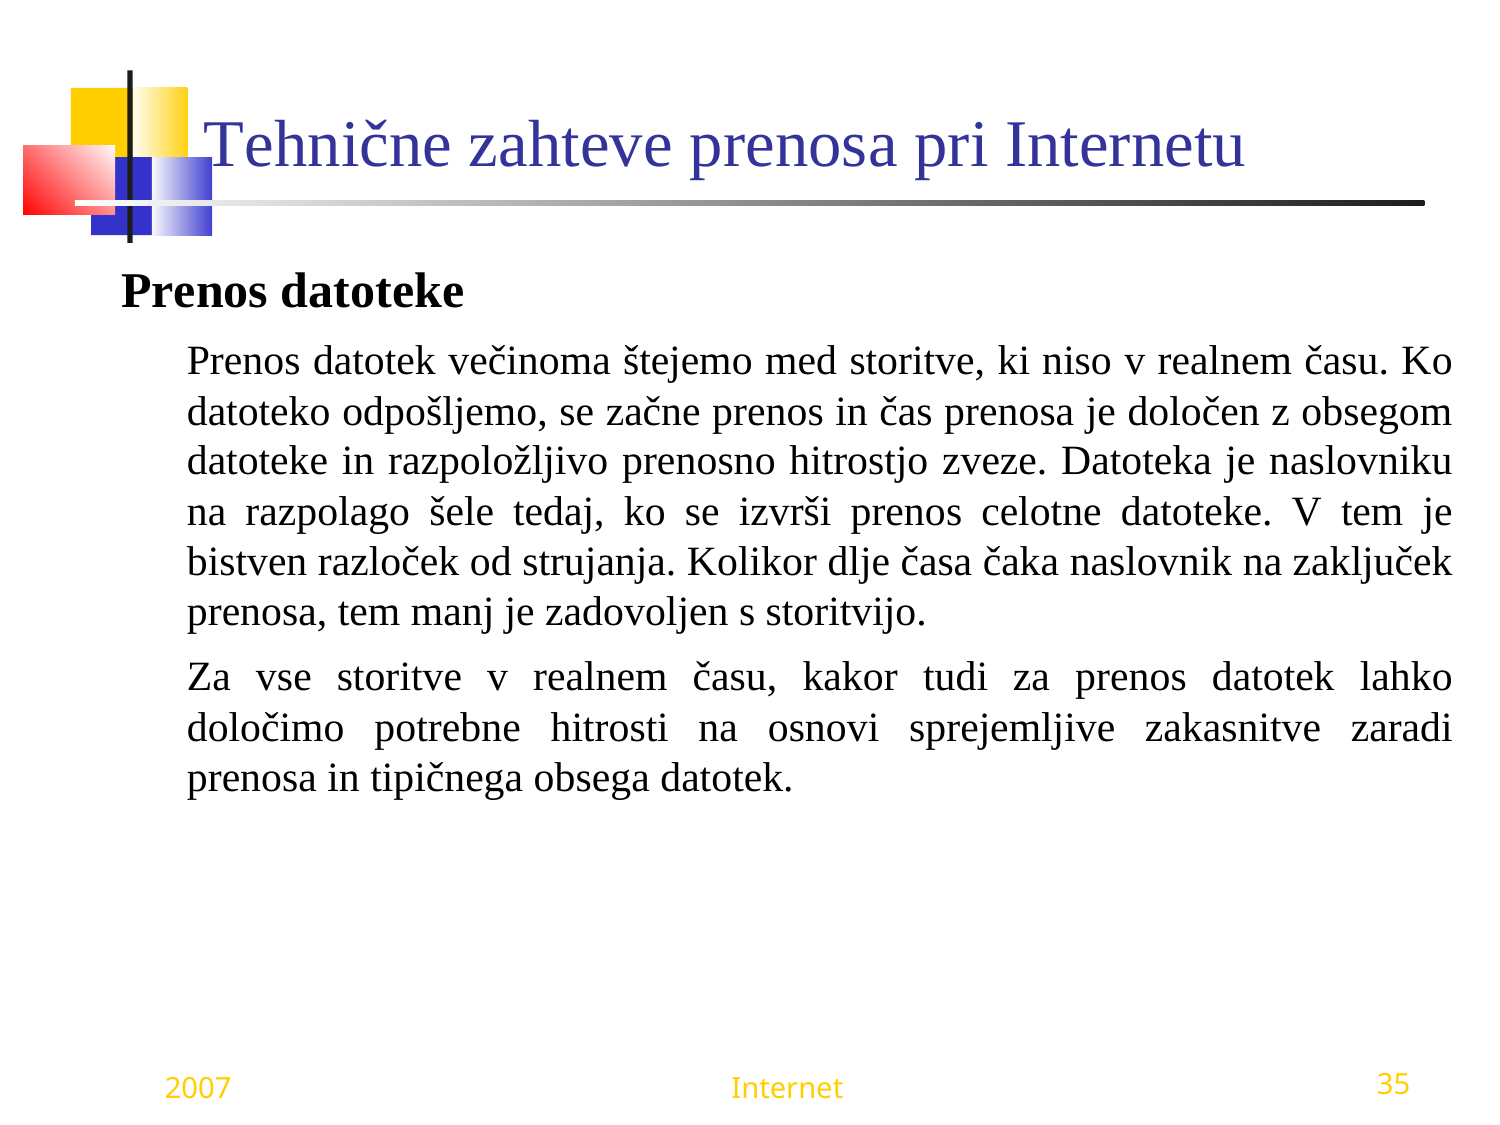

# Tehnične zahteve prenosa pri Internetu
	Prenos datoteke
	Prenos datotek večinoma štejemo med storitve, ki niso v realnem času. Ko datoteko odpošljemo, se začne prenos in čas prenosa je določen z obsegom datoteke in razpoložljivo prenosno hitrostjo zveze. Datoteka je naslovniku na razpolago šele tedaj, ko se izvrši prenos celotne datoteke. V tem je bistven razloček od strujanja. Kolikor dlje časa čaka naslovnik na zaključek prenosa, tem manj je zadovoljen s storitvijo.
	Za vse storitve v realnem času, kakor tudi za prenos datotek lahko določimo potrebne hitrosti na osnovi sprejemljive zakasnitve zaradi prenosa in tipičnega obsega datotek.
2007
Internet